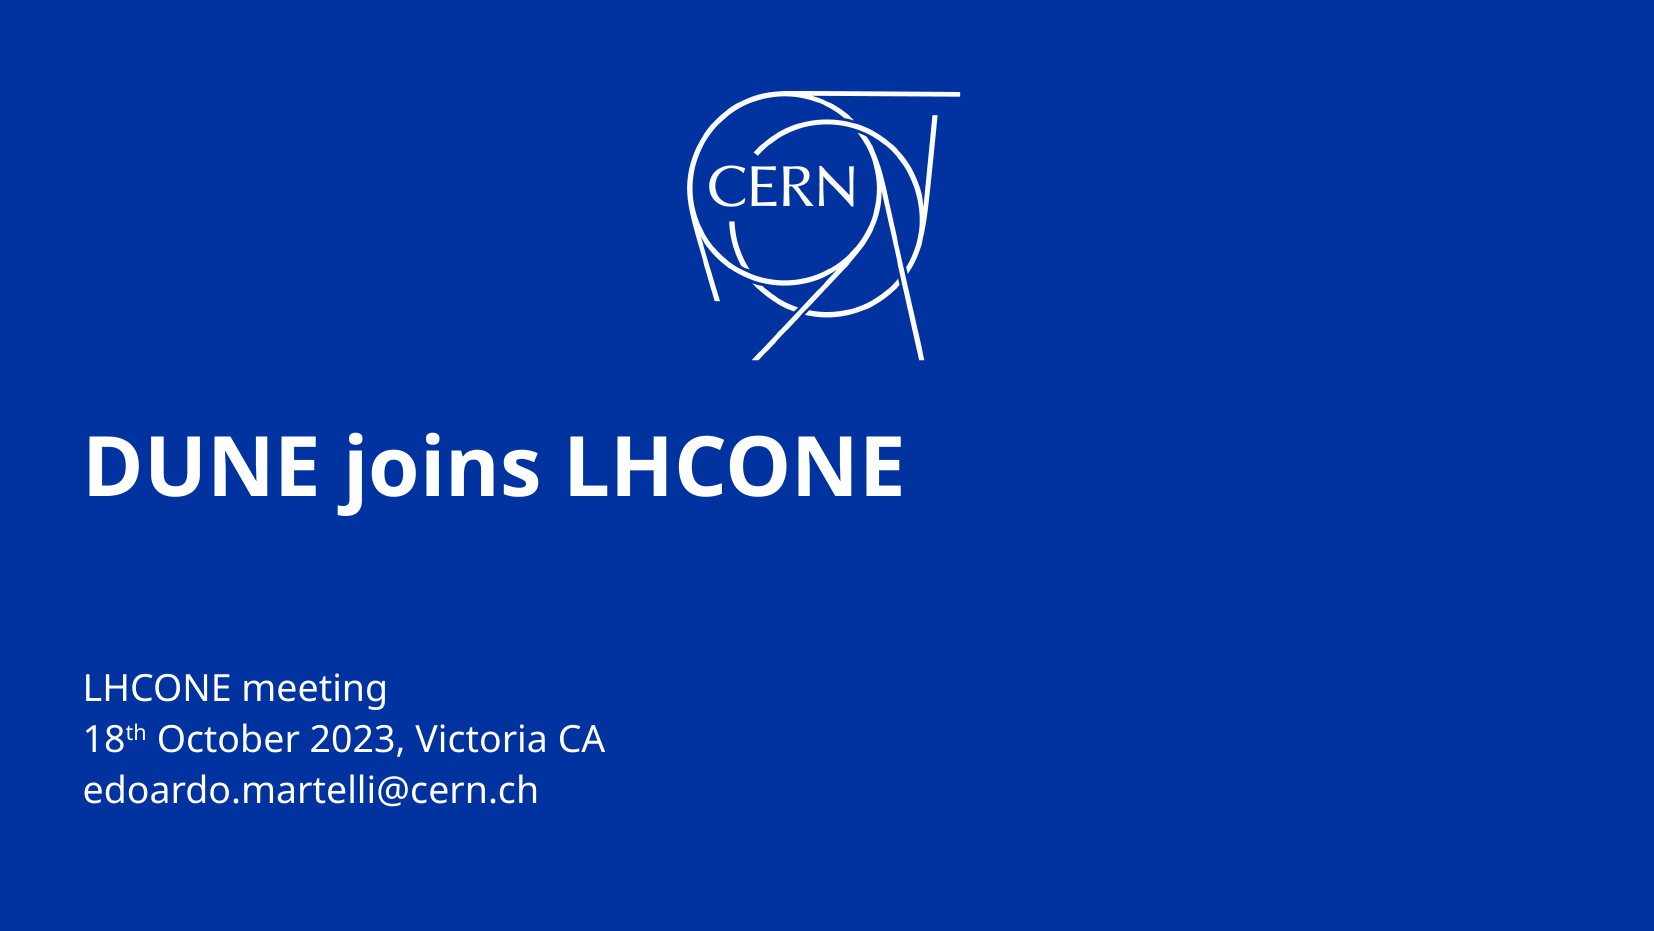

# DUNE joins LHCONE
LHCONE meeting
18th October 2023, Victoria CA
edoardo.martelli@cern.ch